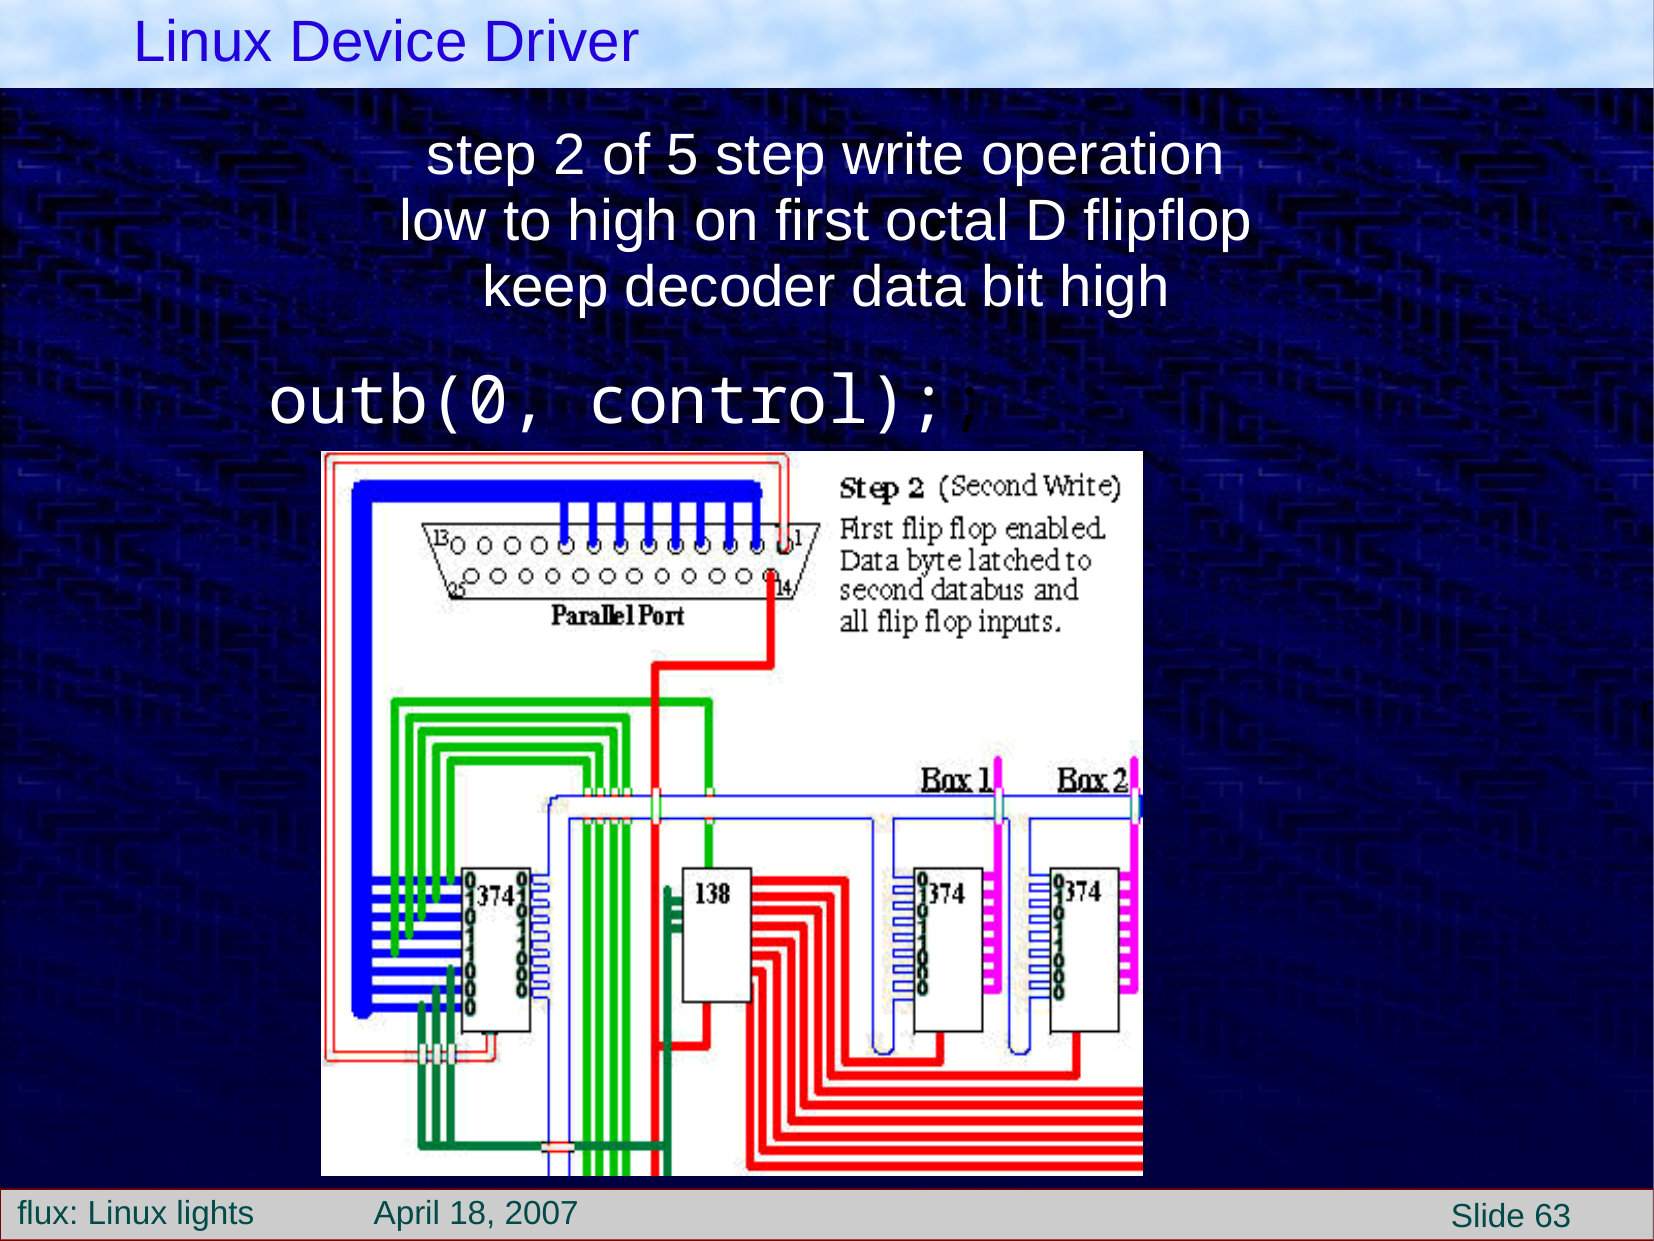

Linux Device Driver
# step 2 of 5 step write operation low to high on first octal D flipflop keep decoder data bit high
outb(0, control);;
re
flux: Linux lights	April 18, 2007
Slide